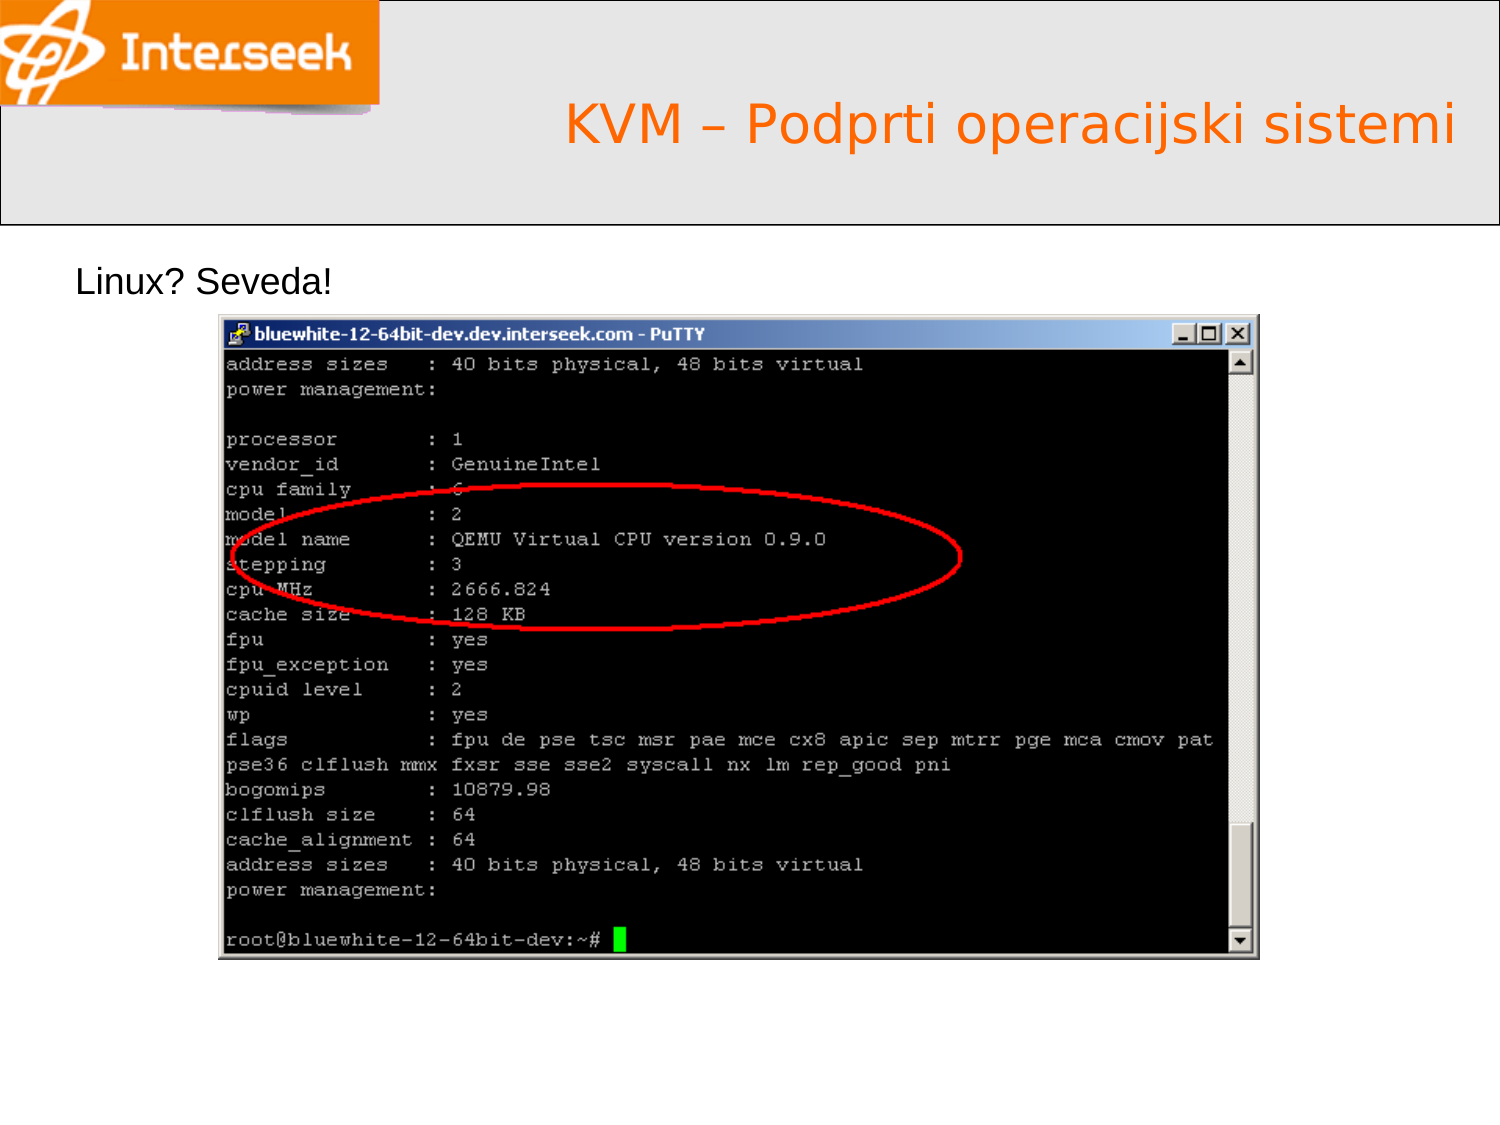

# KVM – Podprti operacijski sistemi
Linux? Seveda!